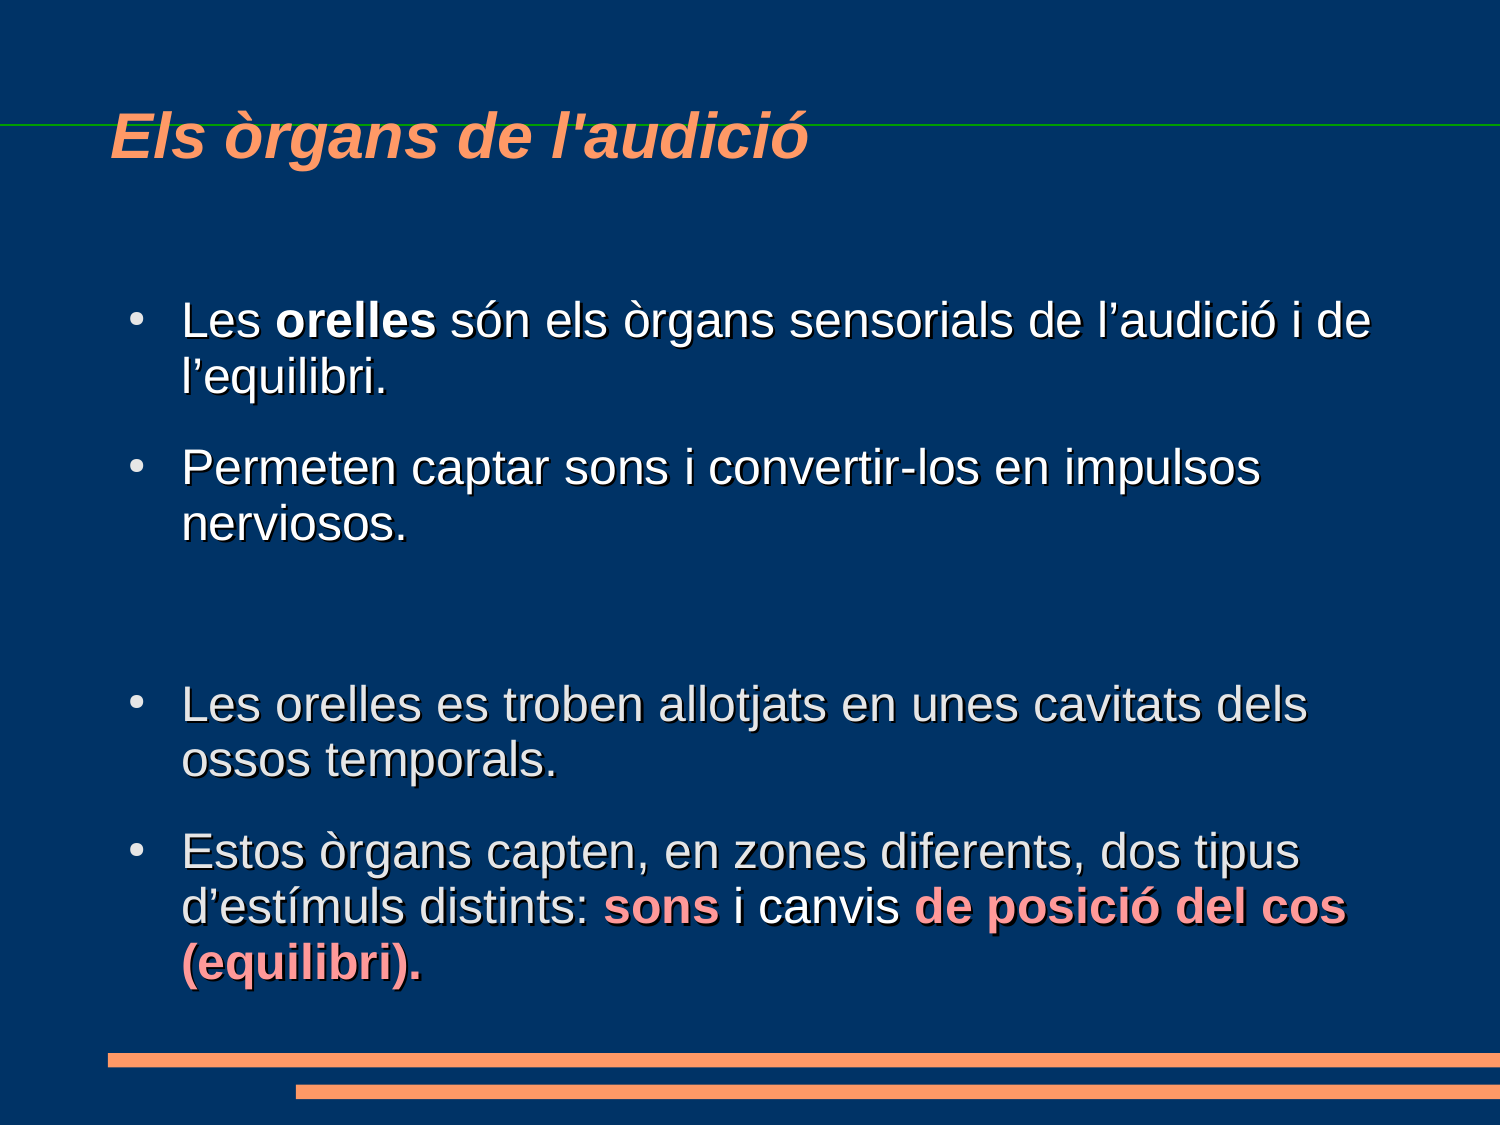

# Els òrgans de l'audició
Les orelles són els òrgans sensorials de l’audició i de l’equilibri.
Permeten captar sons i convertir-los en impulsos nerviosos.
Les orelles es troben allotjats en unes cavitats dels ossos temporals.
Estos òrgans capten, en zones diferents, dos tipus d’estímuls distints: sons i canvis de posició del cos (equilibri).